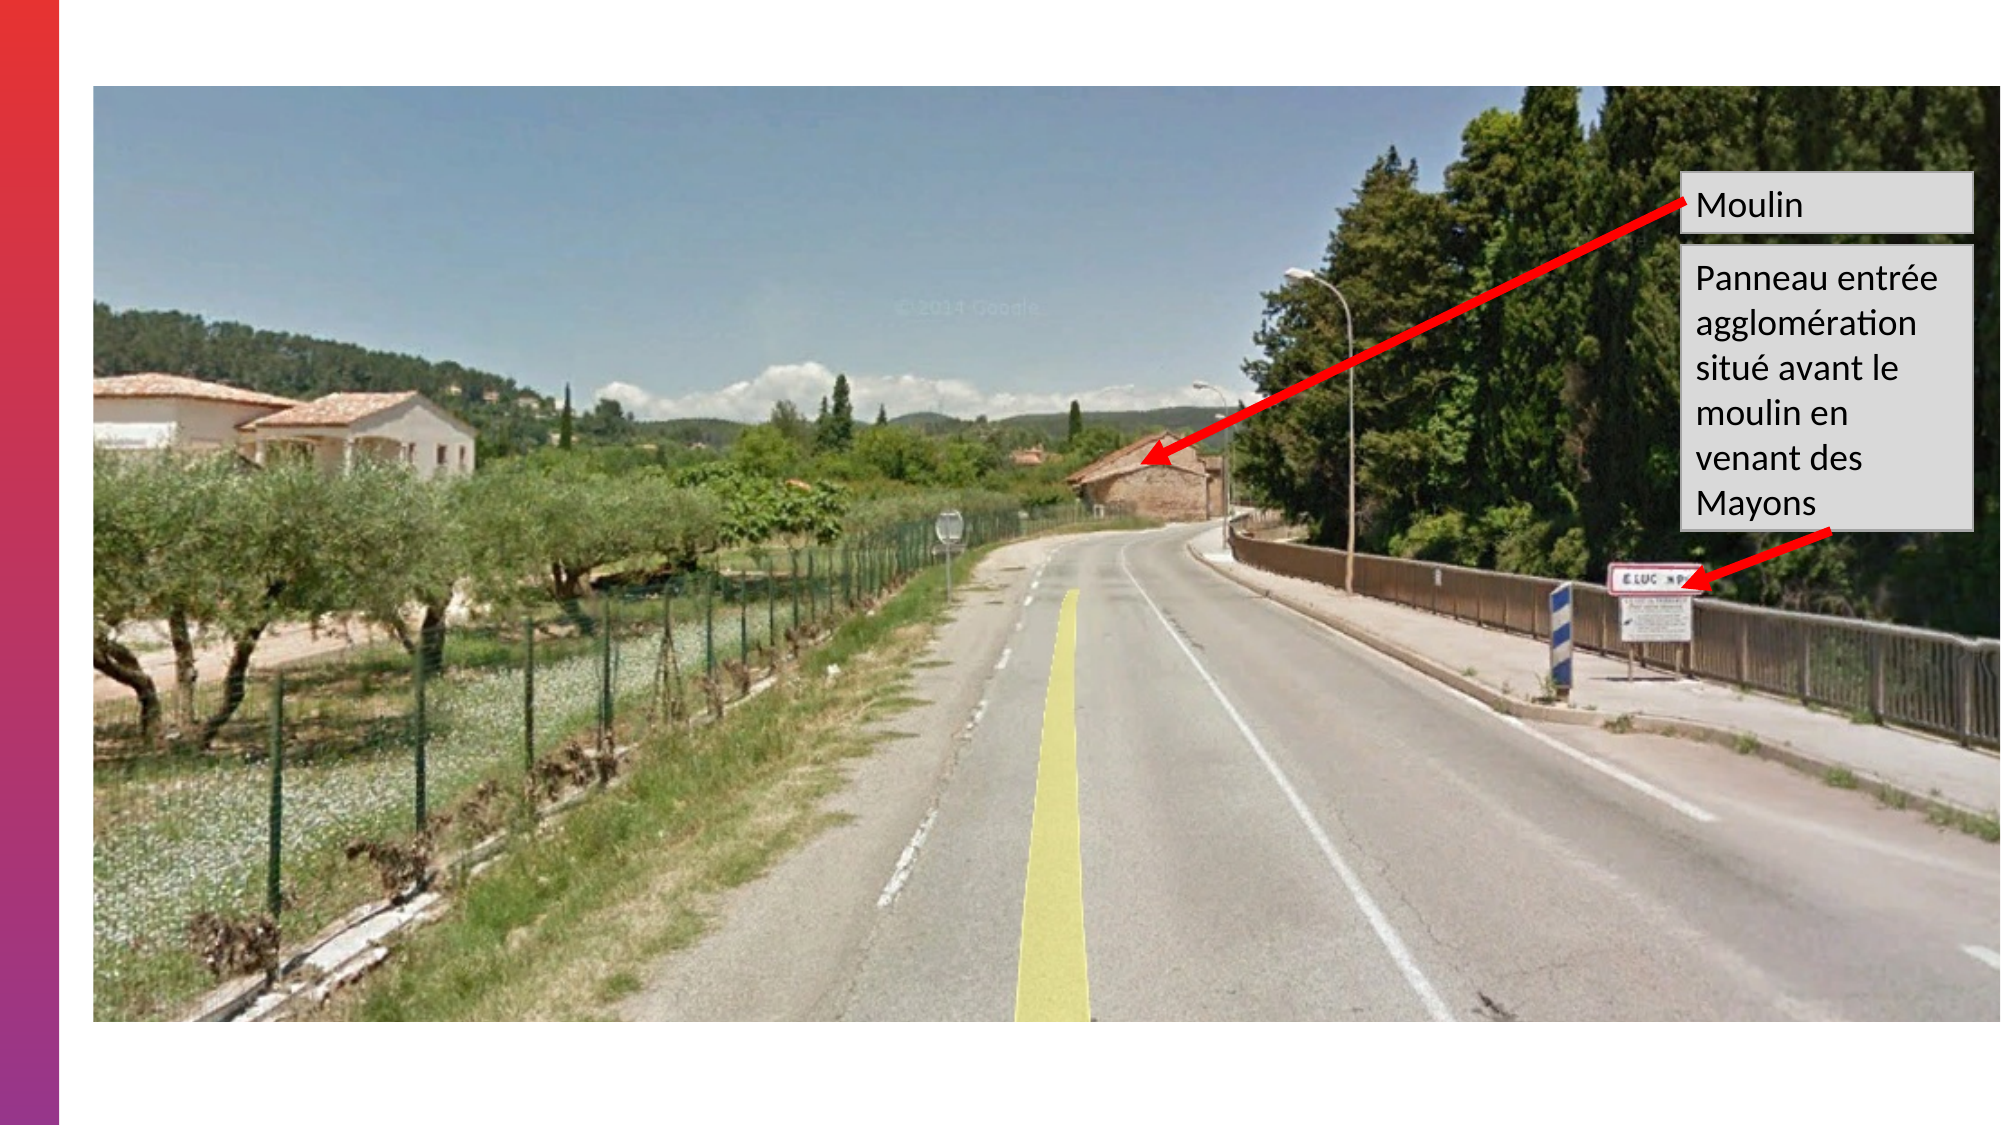

Moulin
Panneau entrée agglomération situé avant le moulin en venant des Mayons